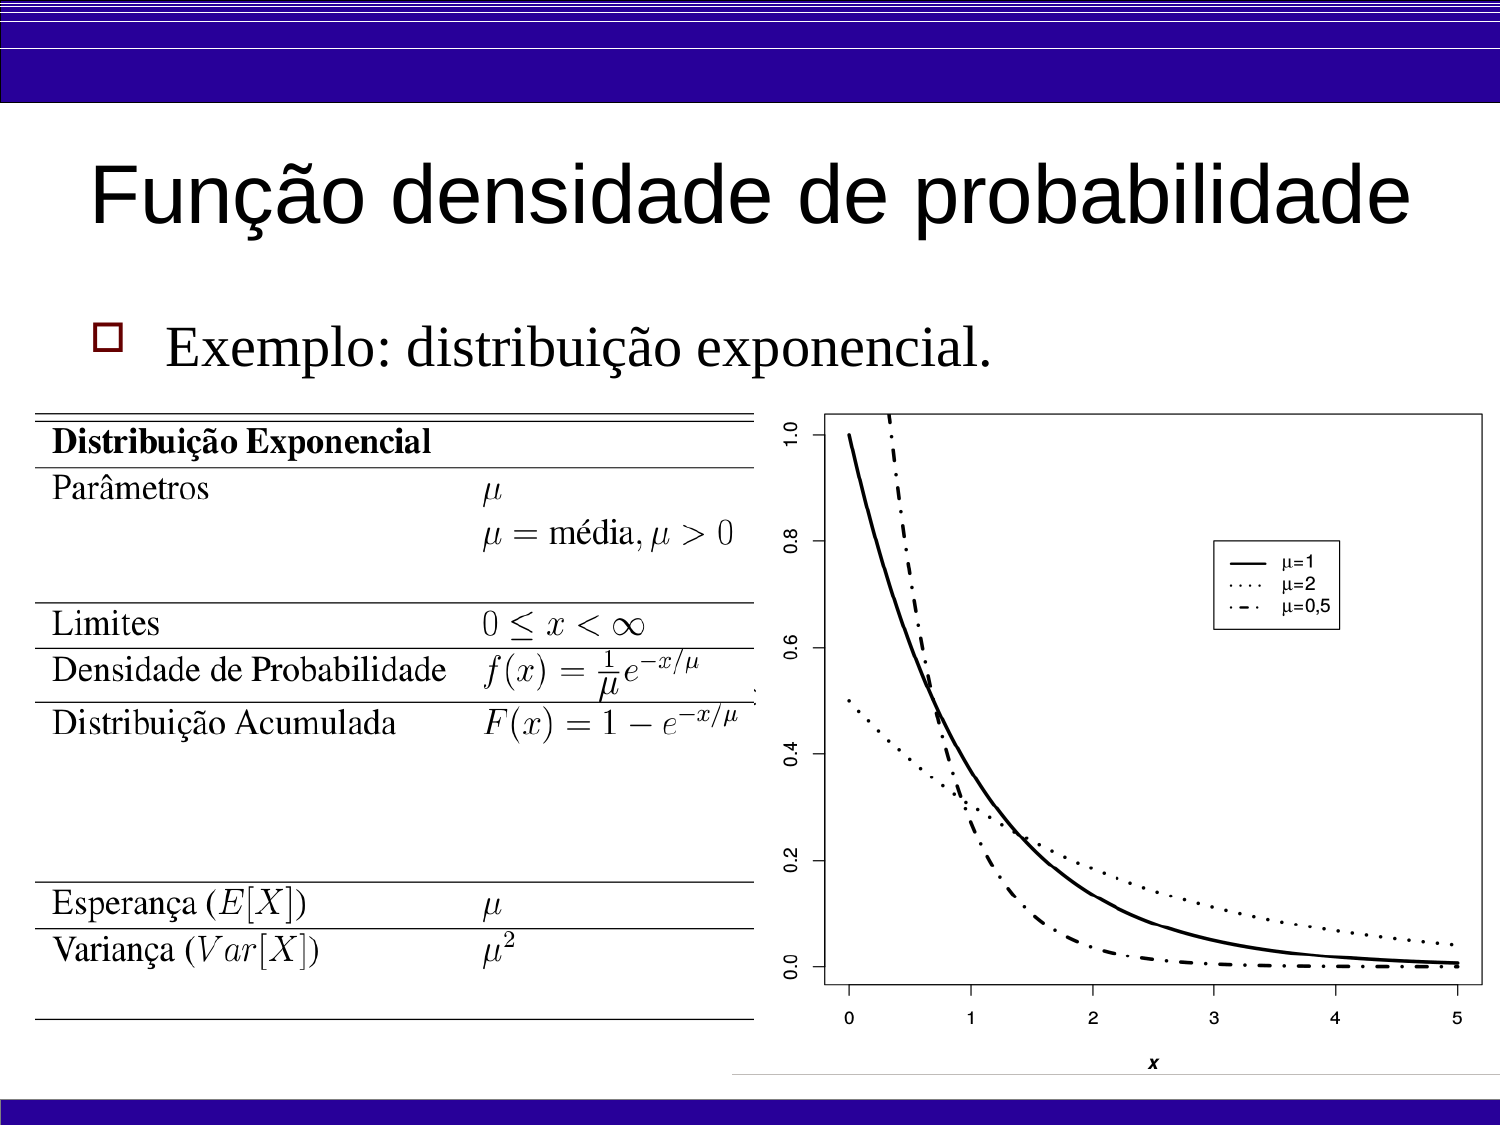

# Função densidade de probabilidade
Exemplo: distribuição exponencial.